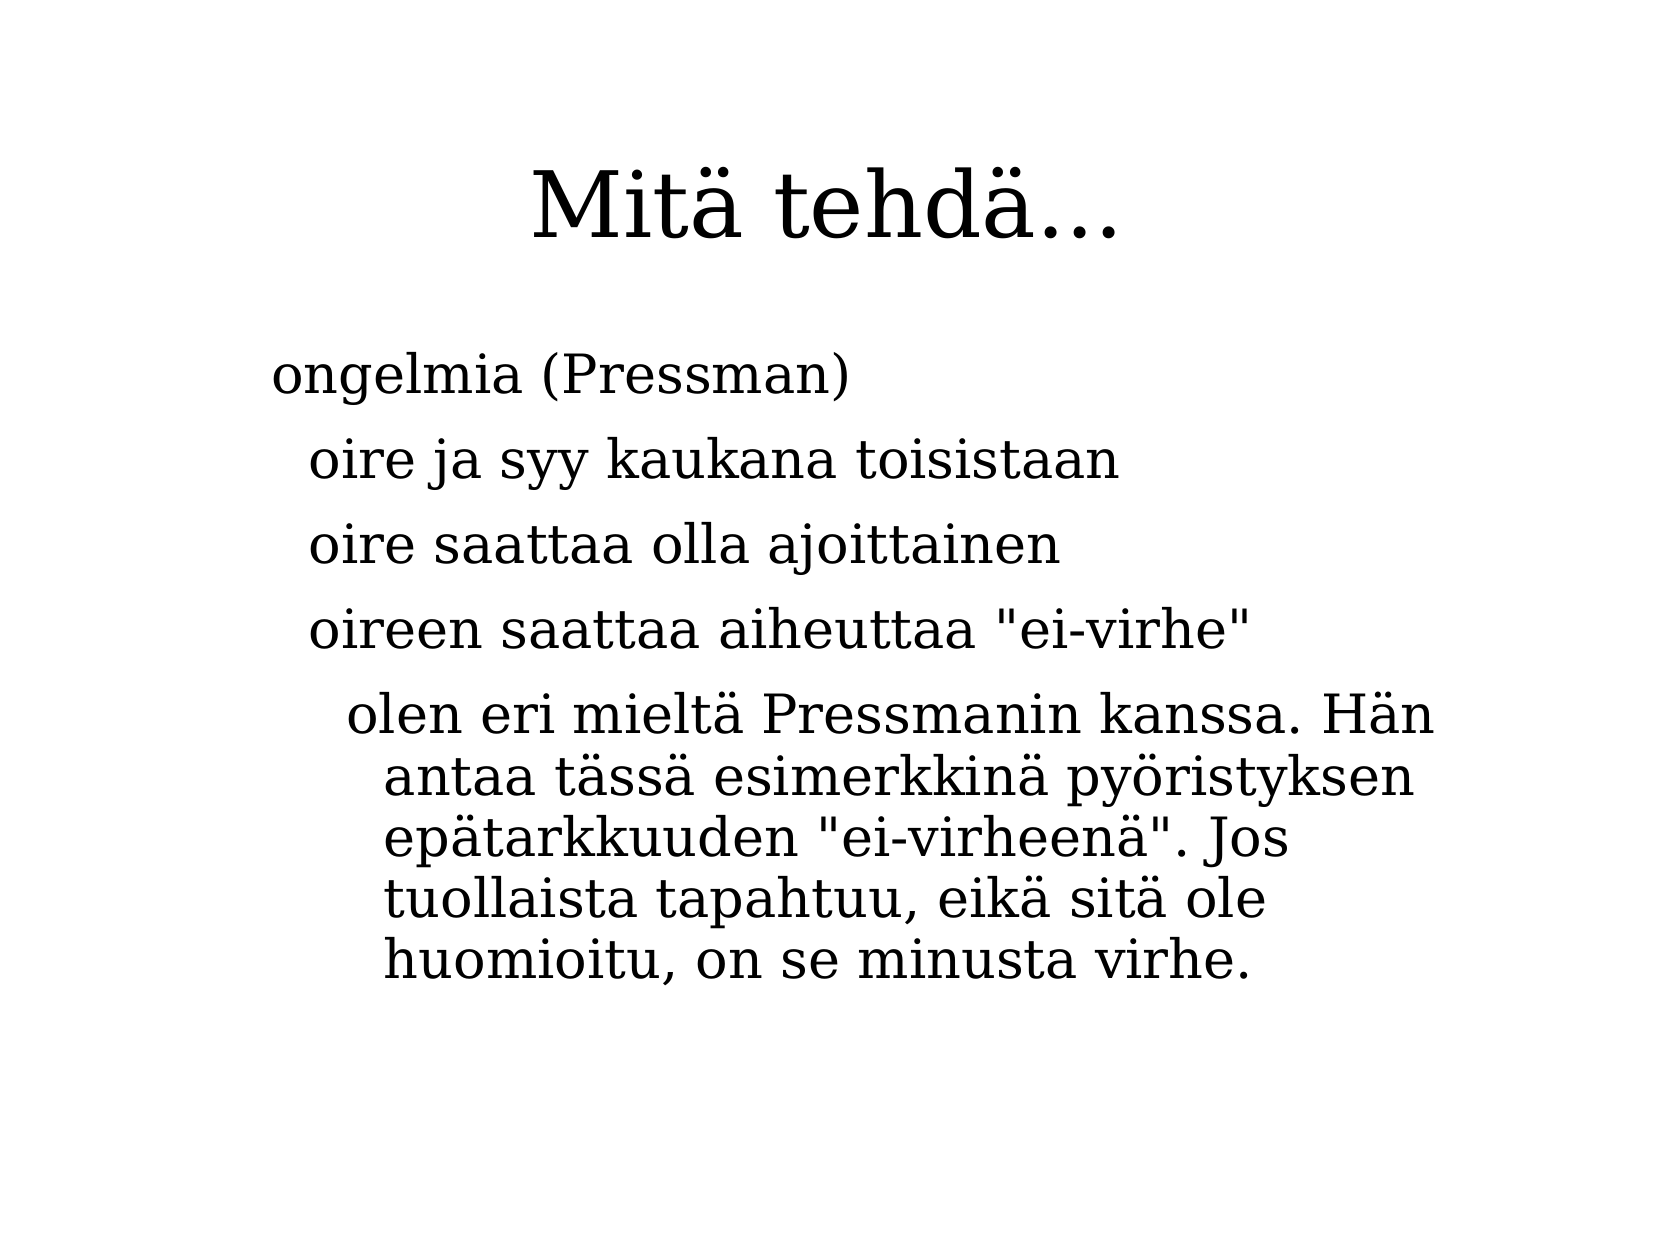

# Mitä tehdä...
ongelmia (Pressman)
oire ja syy kaukana toisistaan
oire saattaa olla ajoittainen
oireen saattaa aiheuttaa "ei-virhe"
olen eri mieltä Pressmanin kanssa. Hän antaa tässä esimerkkinä pyöristyksen epätarkkuuden "ei-virheenä". Jos tuollaista tapahtuu, eikä sitä ole huomioitu, on se minusta virhe.